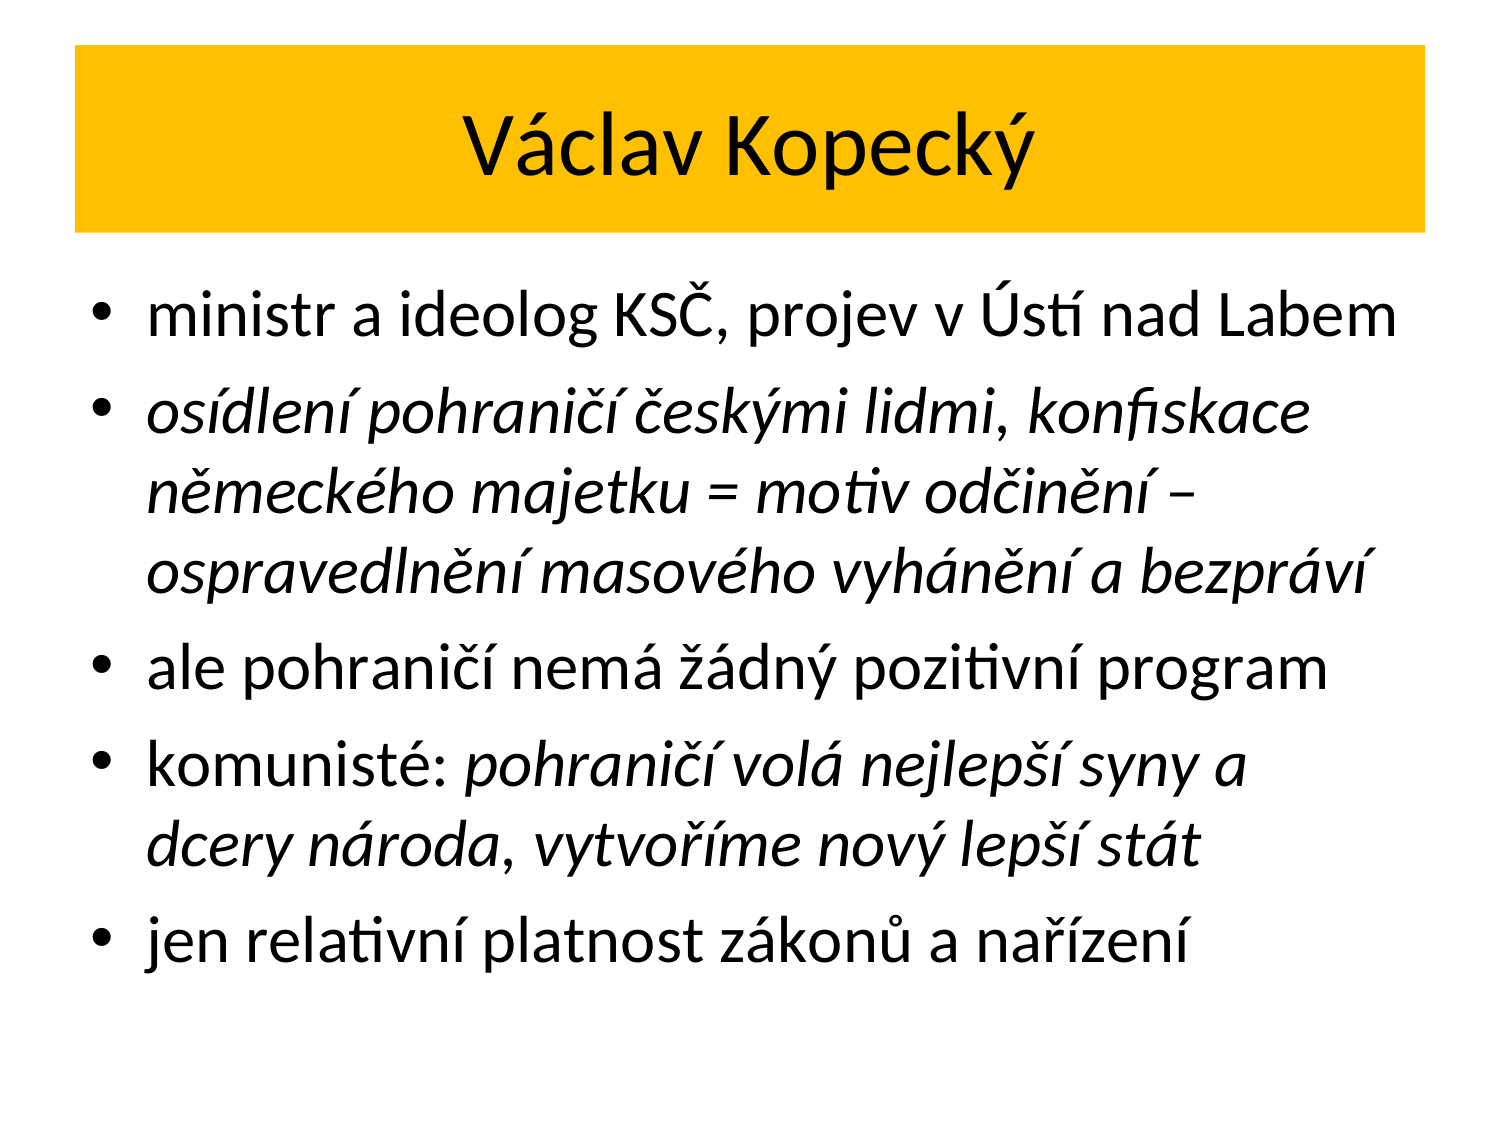

# Václav Kopecký
ministr a ideolog KSČ, projev v Ústí nad Labem
osídlení pohraničí českými lidmi, konfiskace německého majetku = motiv odčinění – ospravedlnění masového vyhánění a bezpráví
ale pohraničí nemá žádný pozitivní program
komunisté: pohraničí volá nejlepší syny a dcery národa, vytvoříme nový lepší stát
jen relativní platnost zákonů a nařízení